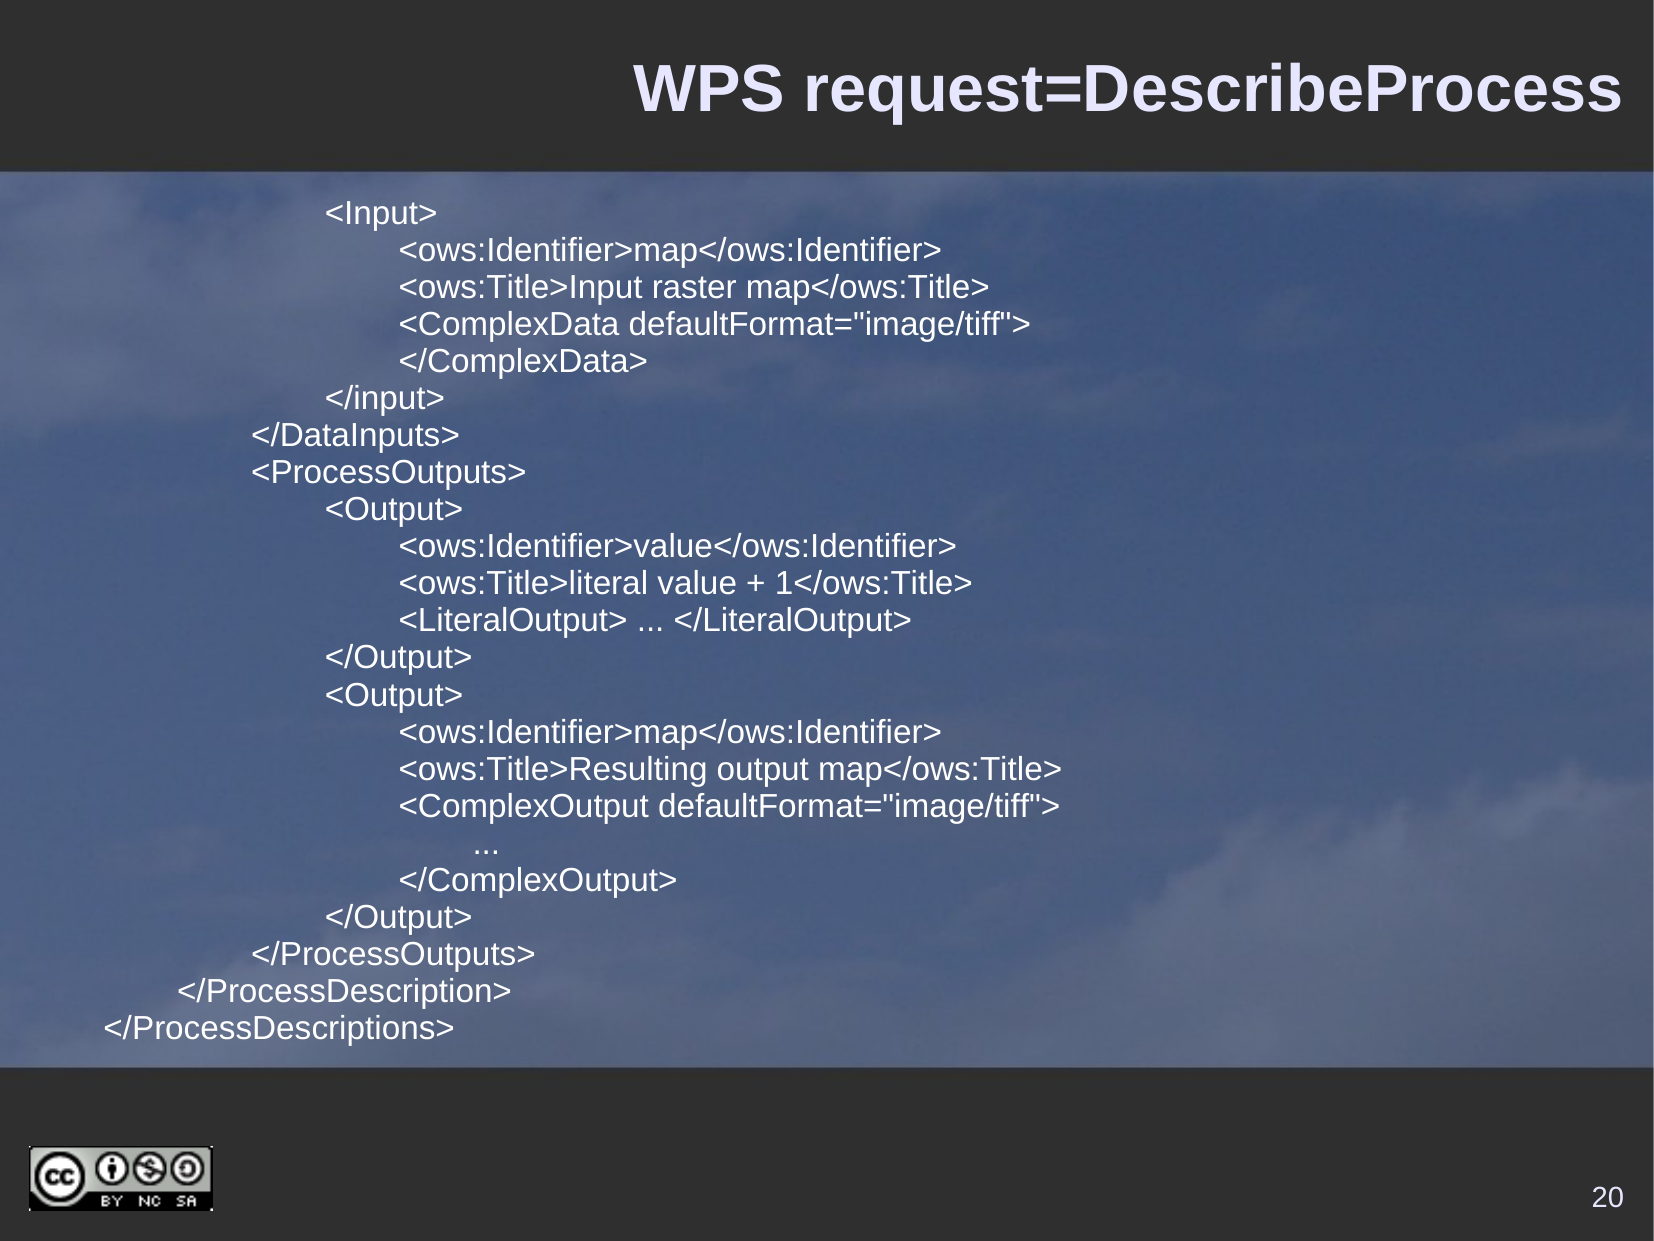

# WPS request=DescribeProcess
				<Input>
					<ows:Identifier>map</ows:Identifier>
					<ows:Title>Input raster map</ows:Title>
					<ComplexData defaultFormat="image/tiff">
					</ComplexData>
				</input>
			</DataInputs>
			<ProcessOutputs>
				<Output>
					<ows:Identifier>value</ows:Identifier>
					<ows:Title>literal value + 1</ows:Title>
					<LiteralOutput> ... </LiteralOutput>
				</Output>
				<Output>
					<ows:Identifier>map</ows:Identifier>
					<ows:Title>Resulting output map</ows:Title>
					<ComplexOutput defaultFormat="image/tiff">
						...
					</ComplexOutput>
				</Output>
			</ProcessOutputs>
		</ProcessDescription>
	</ProcessDescriptions>
2006-06-01
20